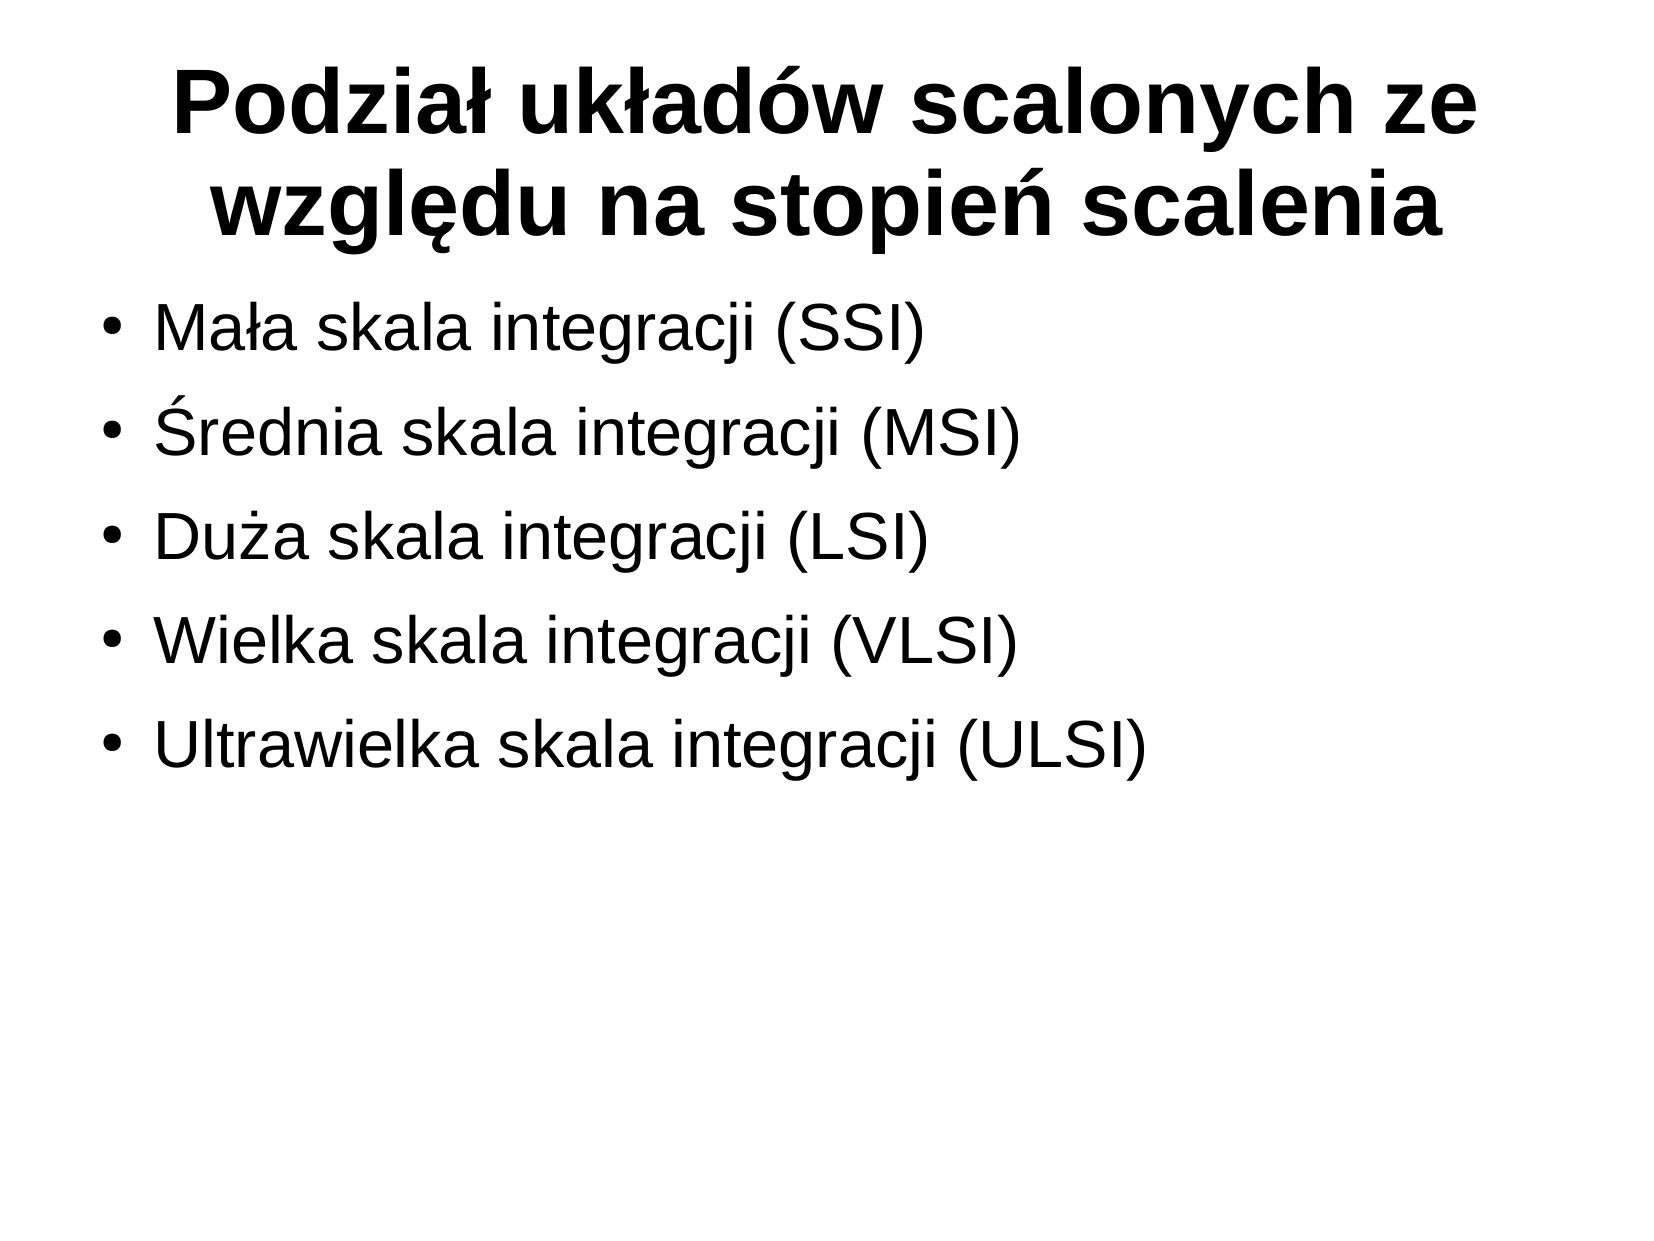

# Podział układów scalonych ze względu na stopień scalenia
Mała skala integracji (SSI)
Średnia skala integracji (MSI)
Duża skala integracji (LSI)
Wielka skala integracji (VLSI)
Ultrawielka skala integracji (ULSI)